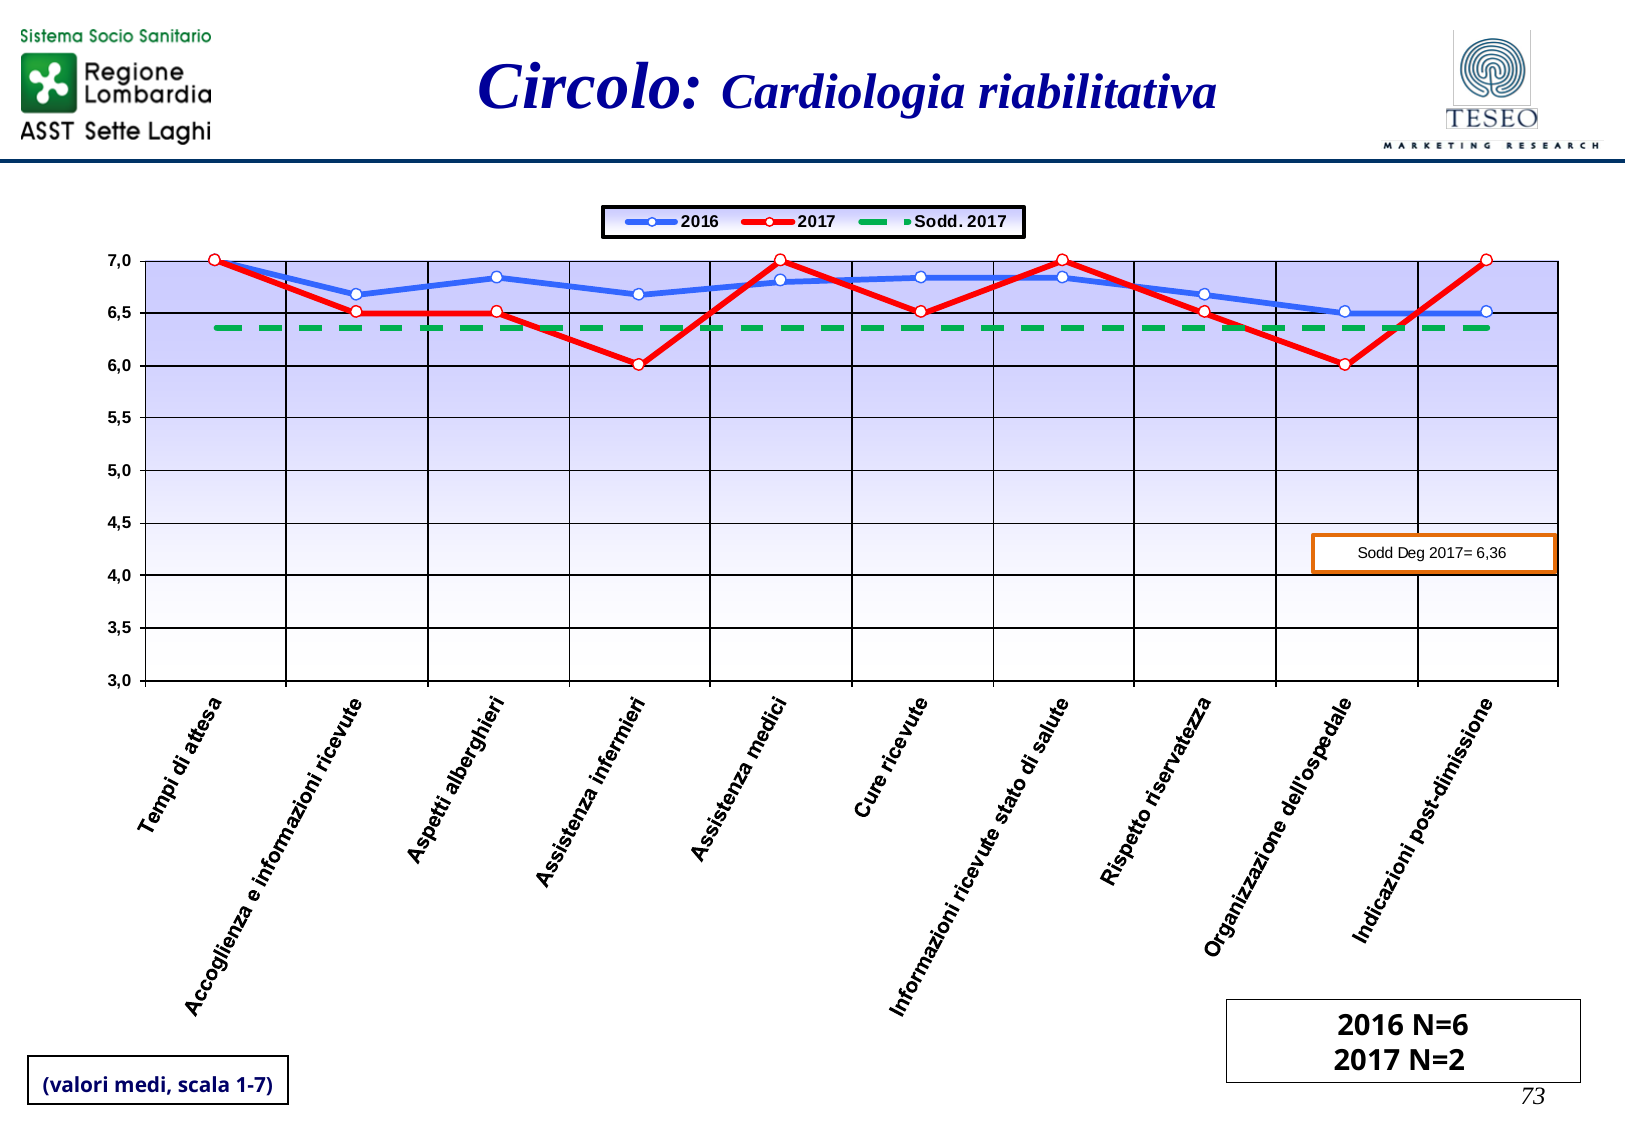

Circolo: Cardiologia riabilitativa
2016 N=6
2017 N=2
(valori medi, scala 1-7)